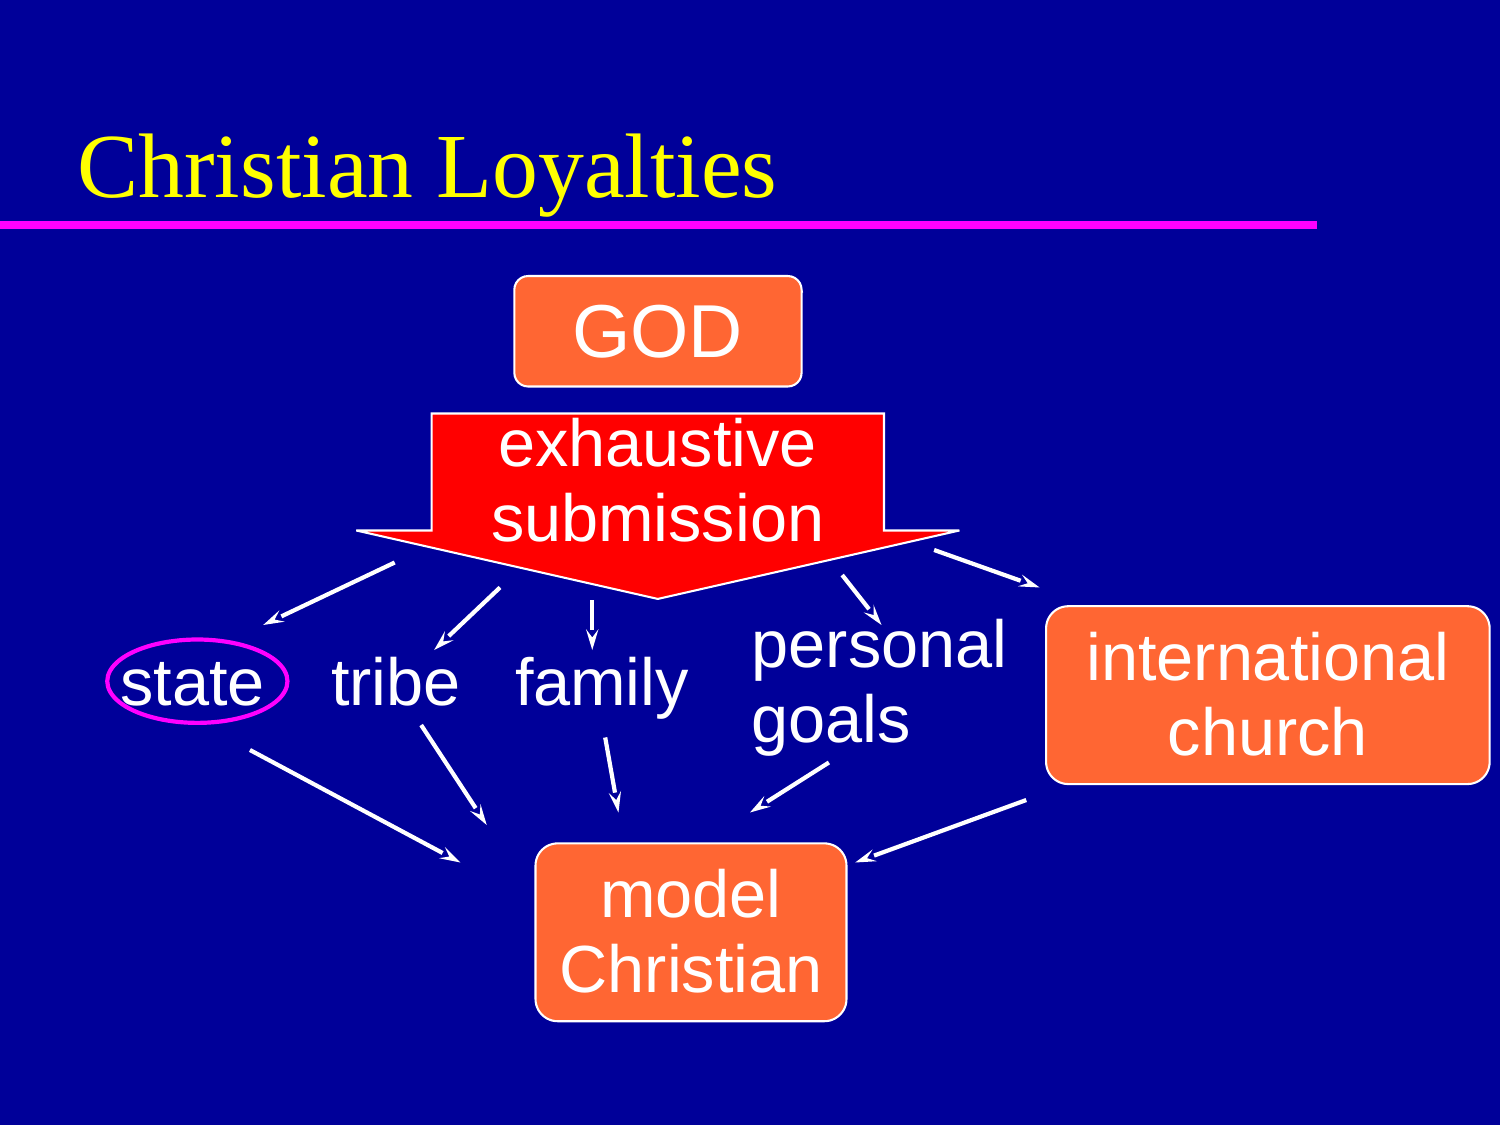

# Christian Loyalties
GOD
exhaustive
submission
international
church
personal goals
state
tribe
family
model
Christian